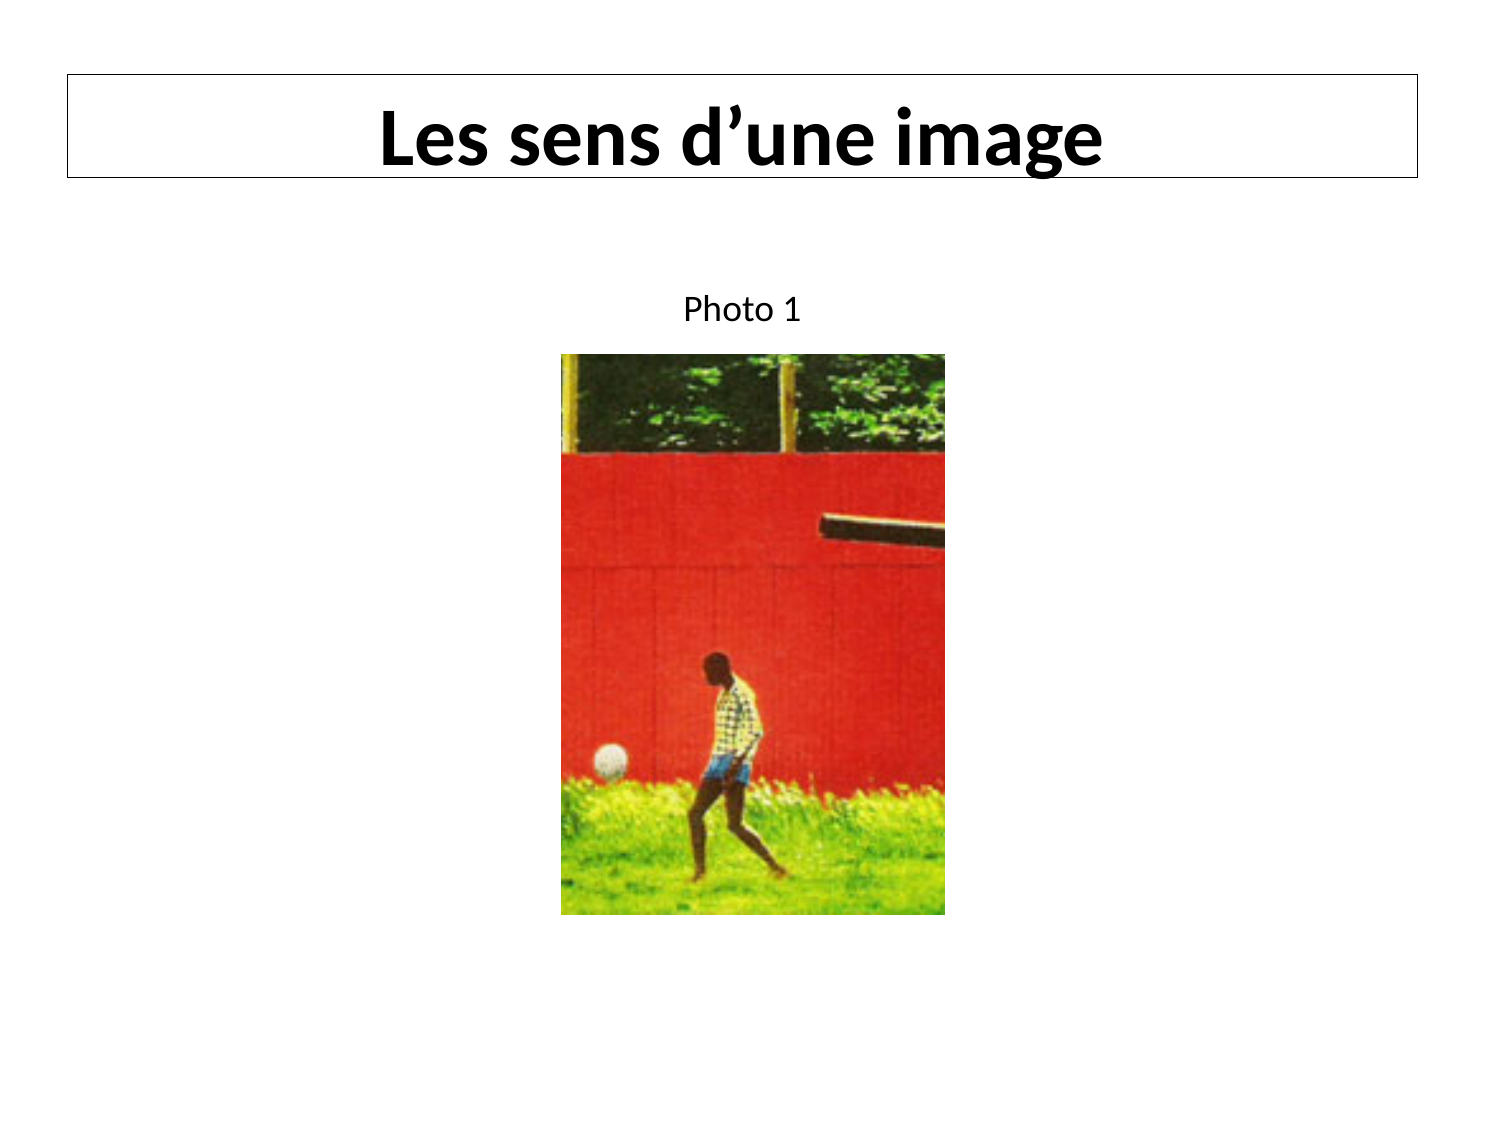

Les sens d’une image
# Photo 1